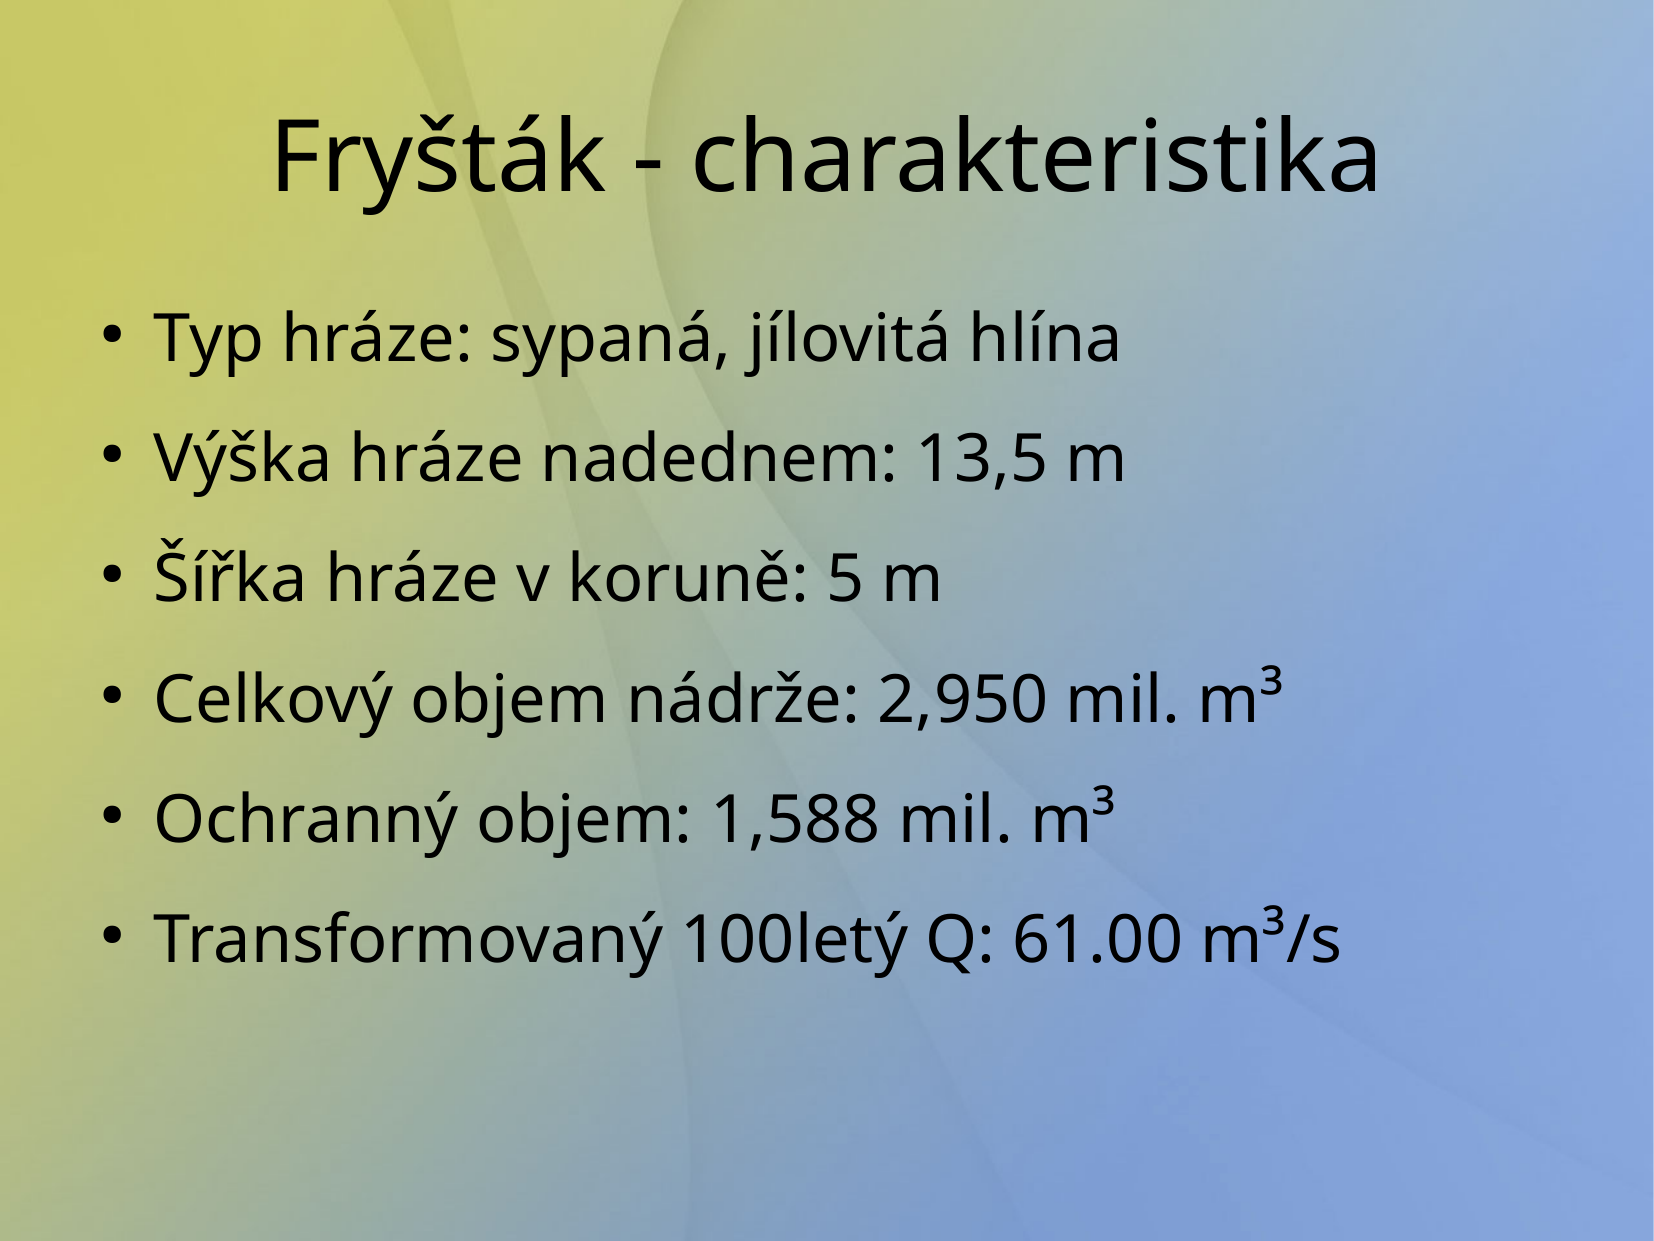

# Fryšták - charakteristika
Typ hráze: sypaná, jílovitá hlína
Výška hráze nadednem: 13,5 m
Šířka hráze v koruně: 5 m
Celkový objem nádrže: 2,950 mil. m³
Ochranný objem: 1,588 mil. m³
Transformovaný 100letý Q: 61.00 m³/s